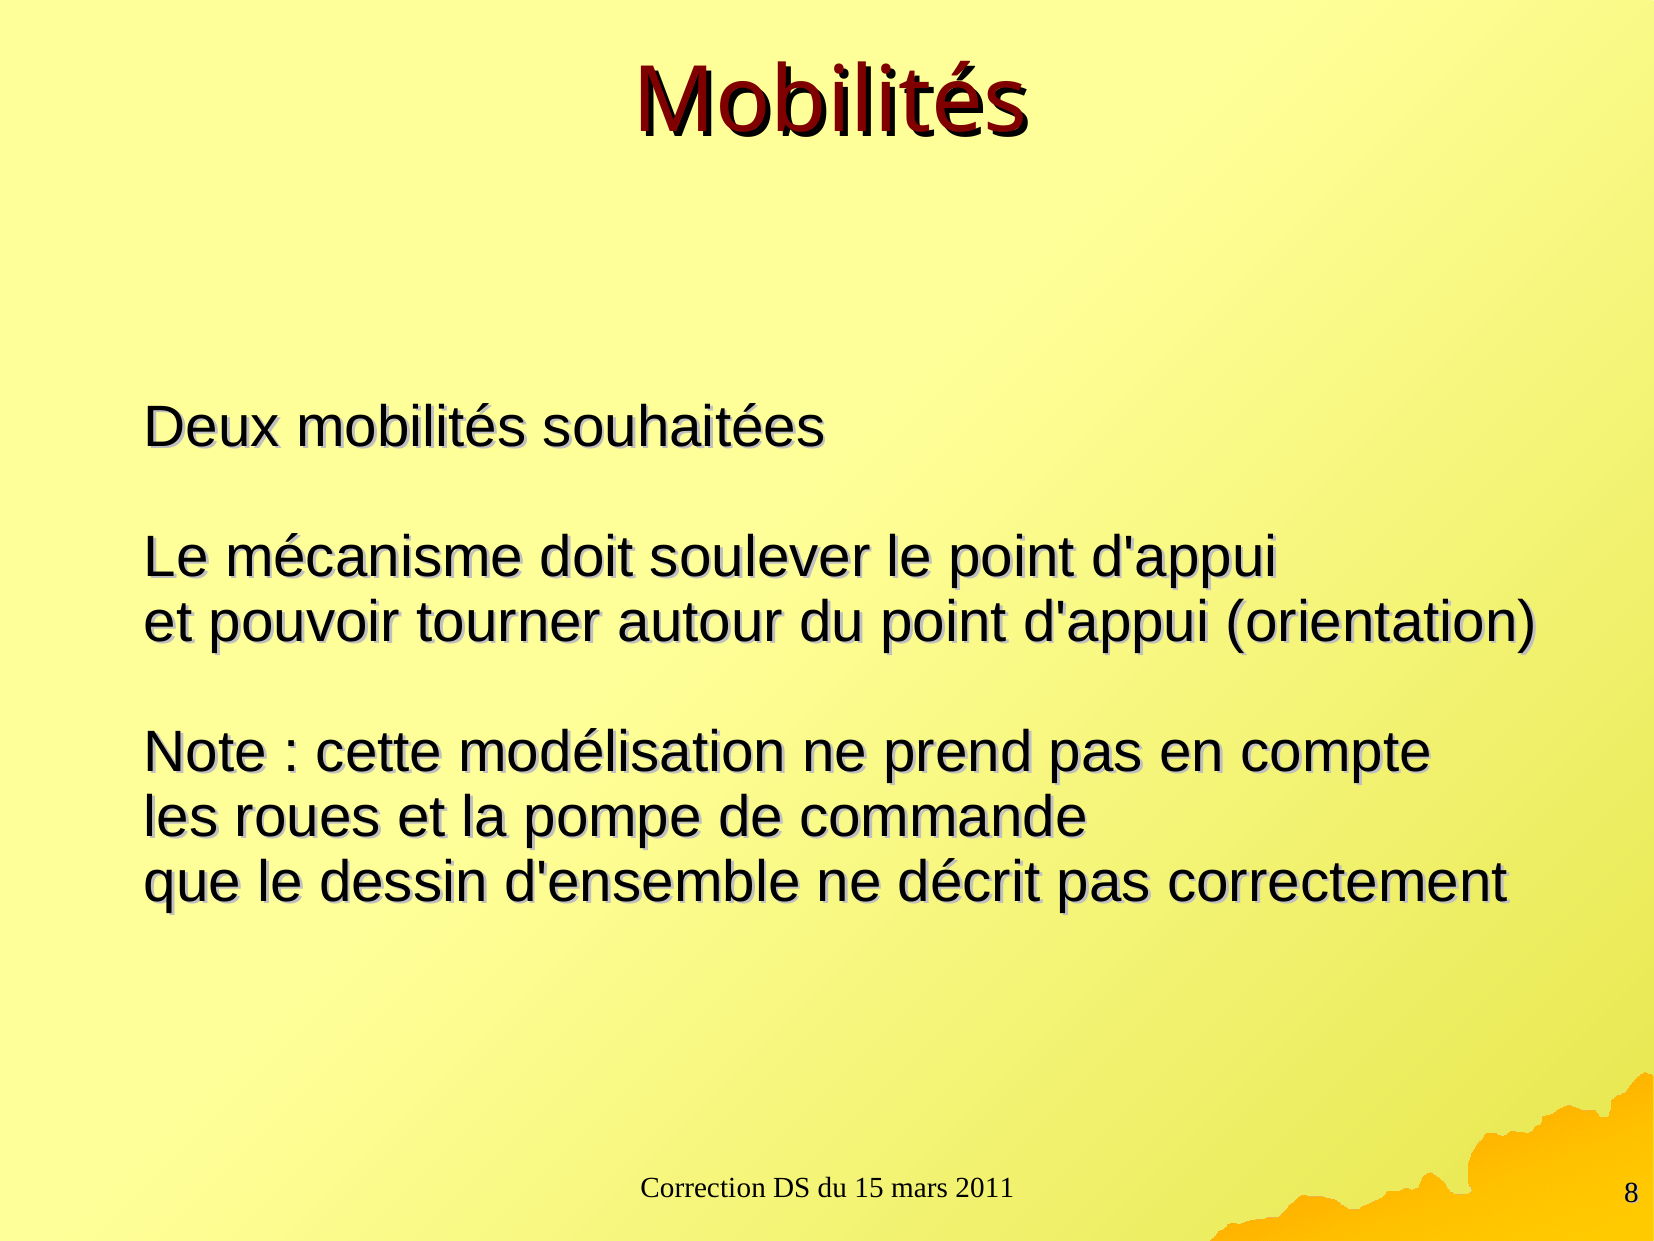

# Mobilités
Deux mobilités souhaitées
Le mécanisme doit soulever le point d'appui
et pouvoir tourner autour du point d'appui (orientation)
Note : cette modélisation ne prend pas en compte
les roues et la pompe de commande
que le dessin d'ensemble ne décrit pas correctement
Correction DS du 15 mars 2011